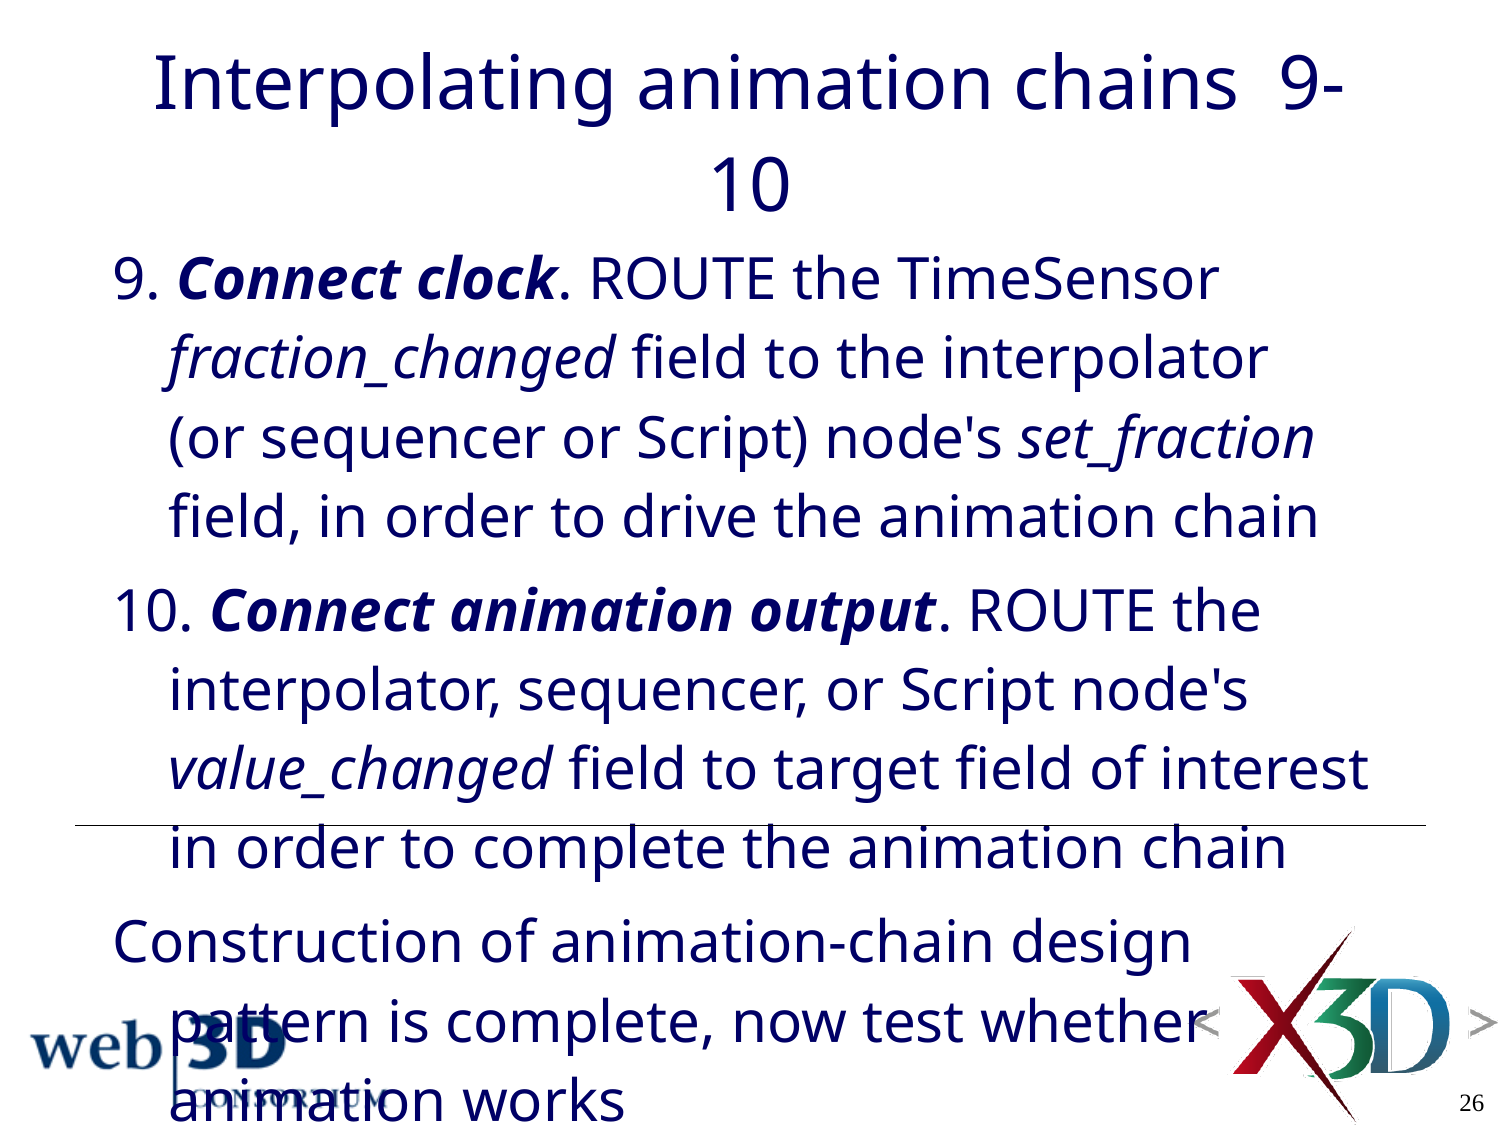

# Interpolating animation chains 9-10
9. Connect clock. ROUTE the TimeSensor fraction_changed field to the interpolator (or sequencer or Script) node's set_fraction field, in order to drive the animation chain
10. Connect animation output. ROUTE the interpolator, sequencer, or Script node's value_changed field to target field of interest in order to complete the animation chain
Construction of animation-chain design pattern is complete, now test whether animation works